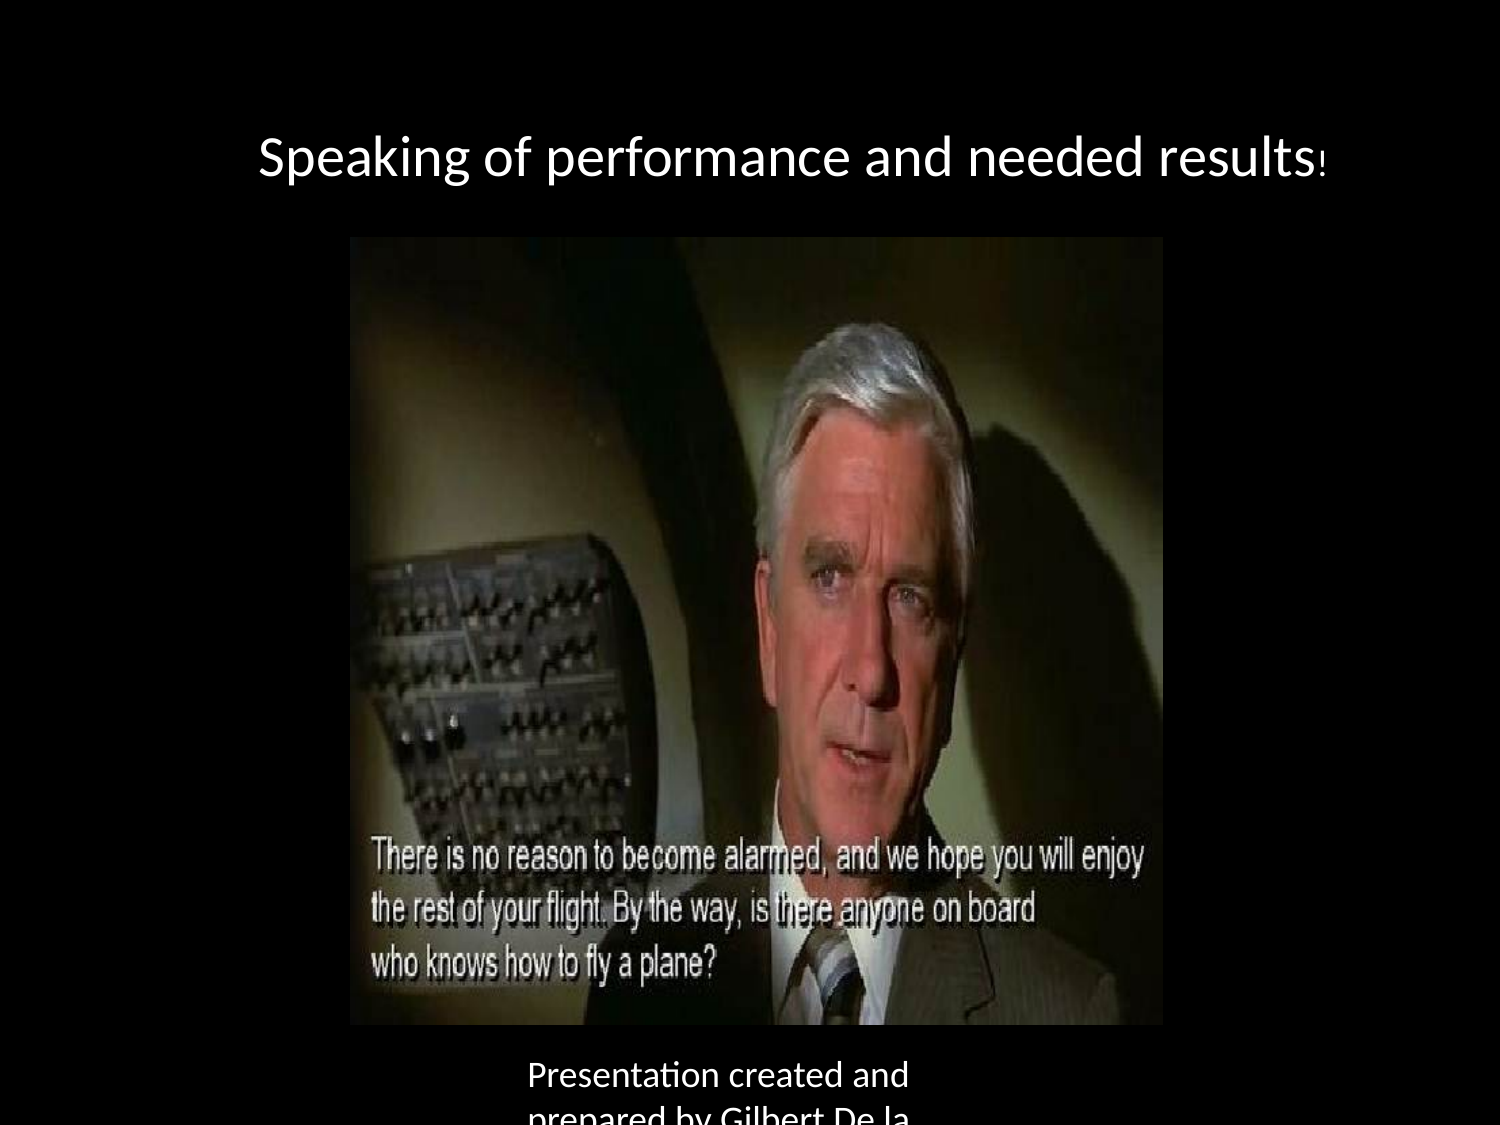

Speaking of performance and needed results!
Presentation created and prepared by Gilbert De la Portilla, Strykeforce and Community Matters. ©